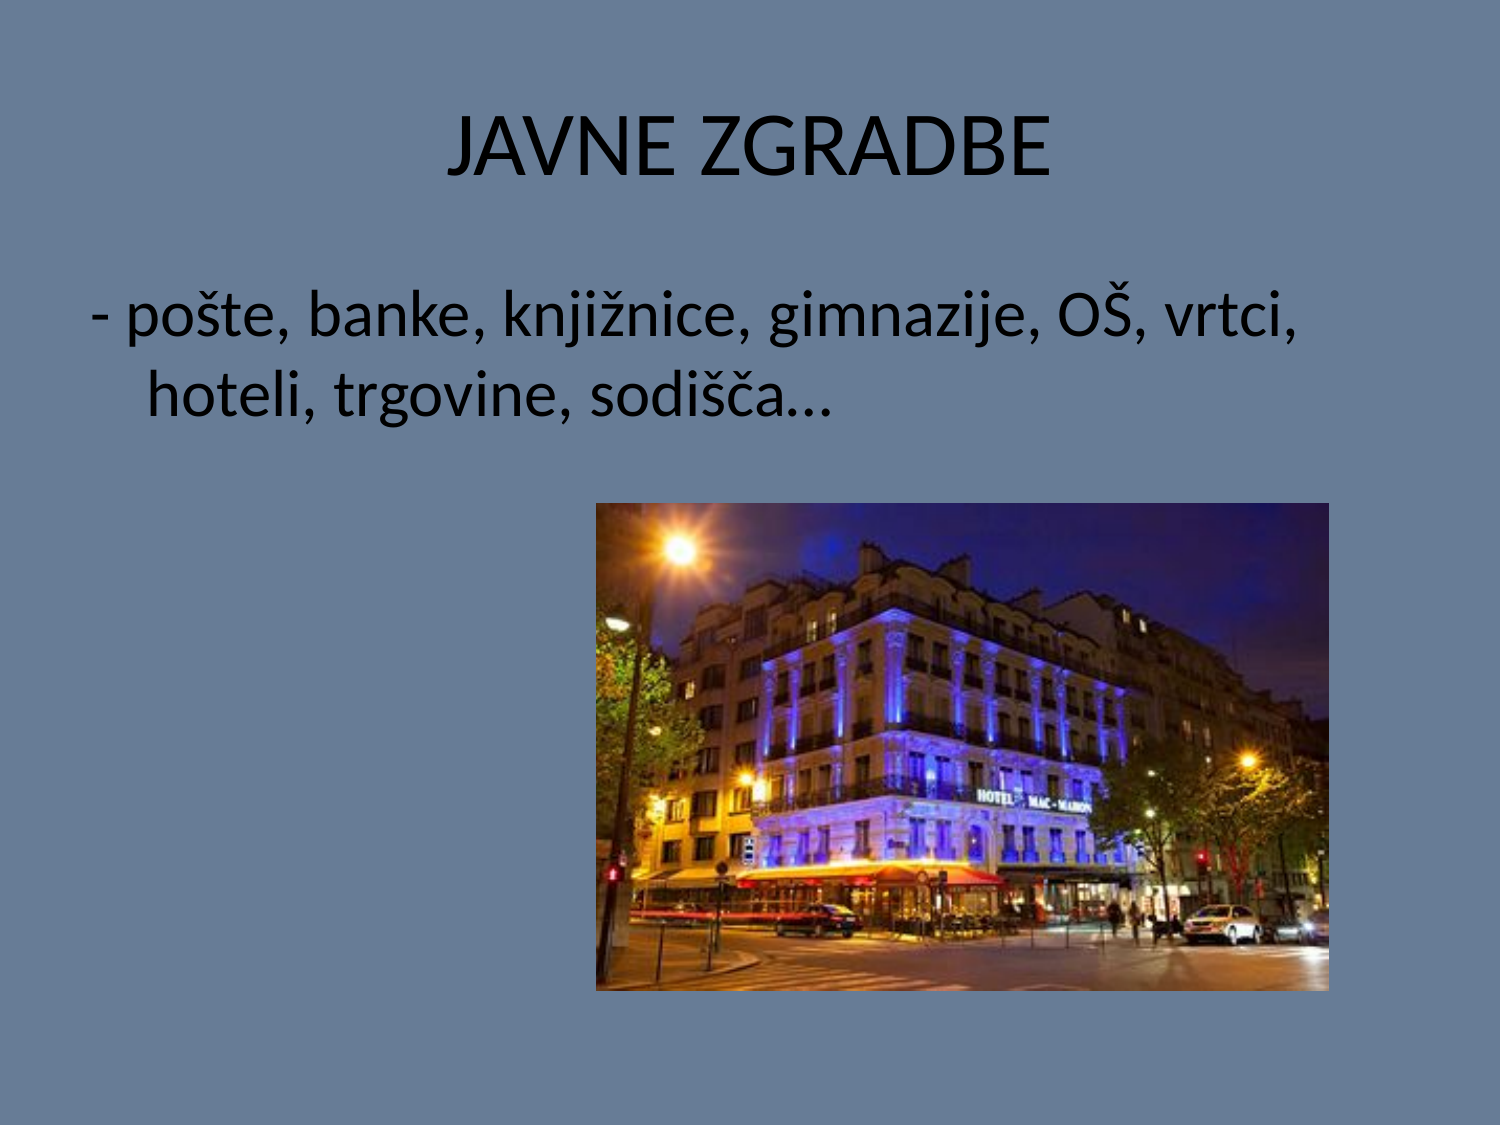

# JAVNE ZGRADBE
- pošte, banke, knjižnice, gimnazije, OŠ, vrtci, hoteli, trgovine, sodišča…